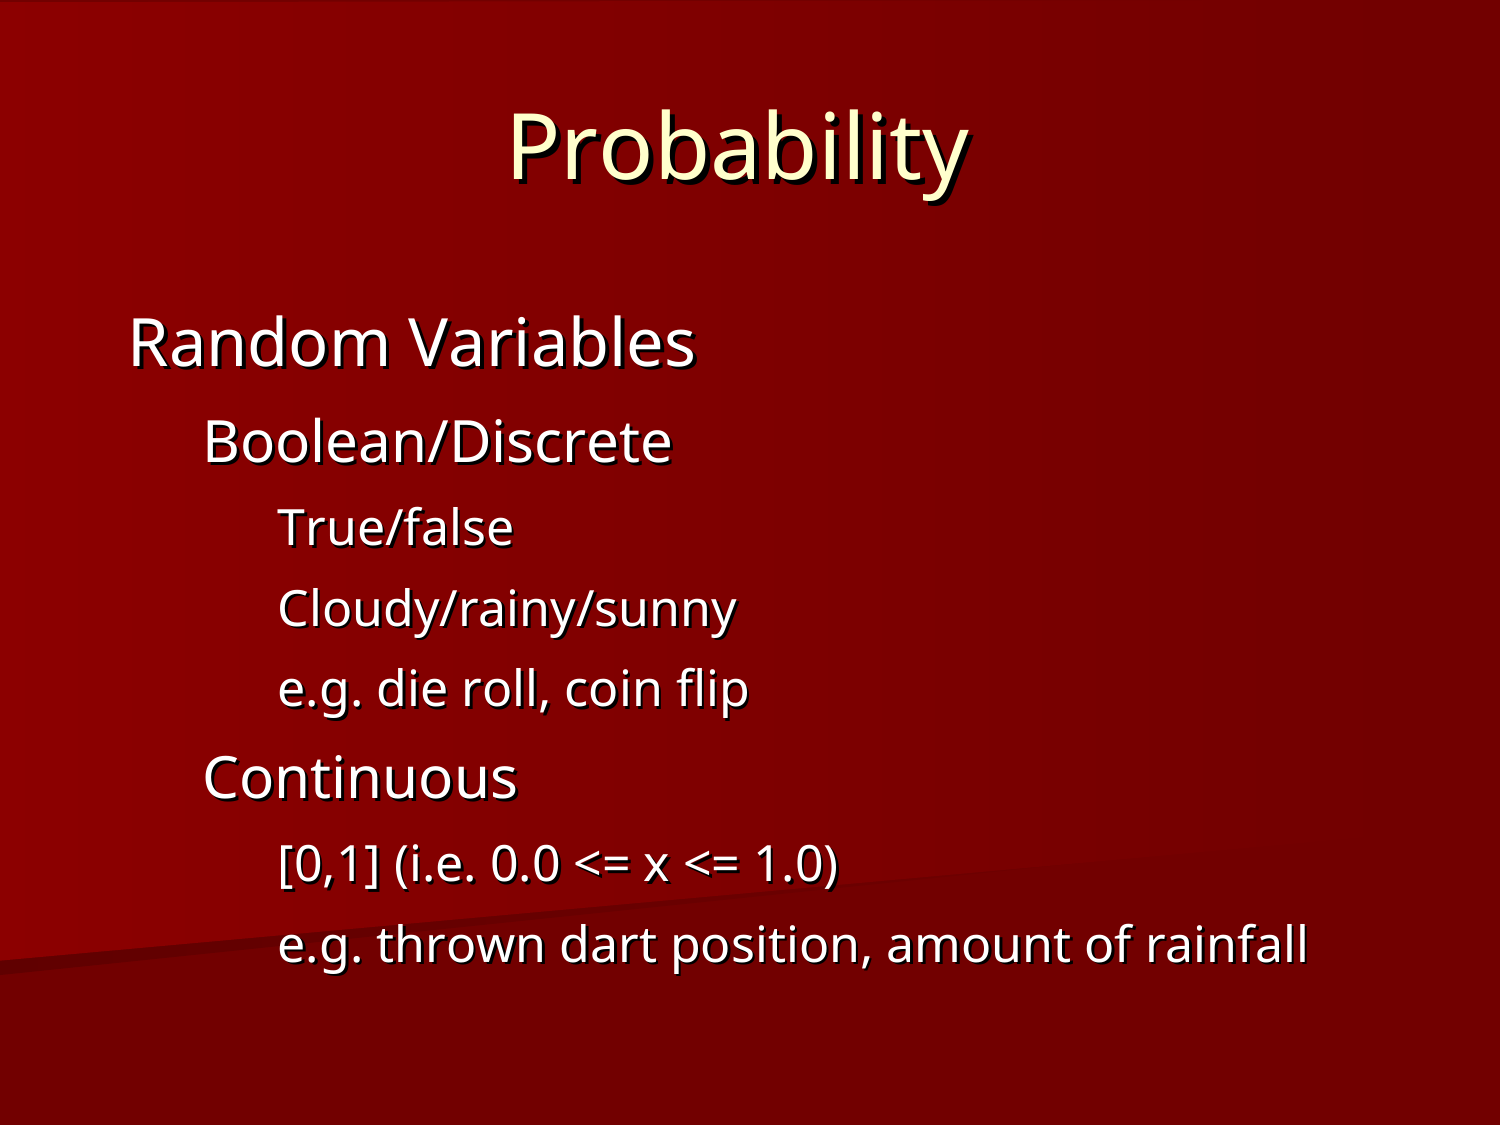

# Probability
Random Variables
Boolean/Discrete
True/false
Cloudy/rainy/sunny
e.g. die roll, coin flip
Continuous
[0,1] (i.e. 0.0 <= x <= 1.0)
e.g. thrown dart position, amount of rainfall